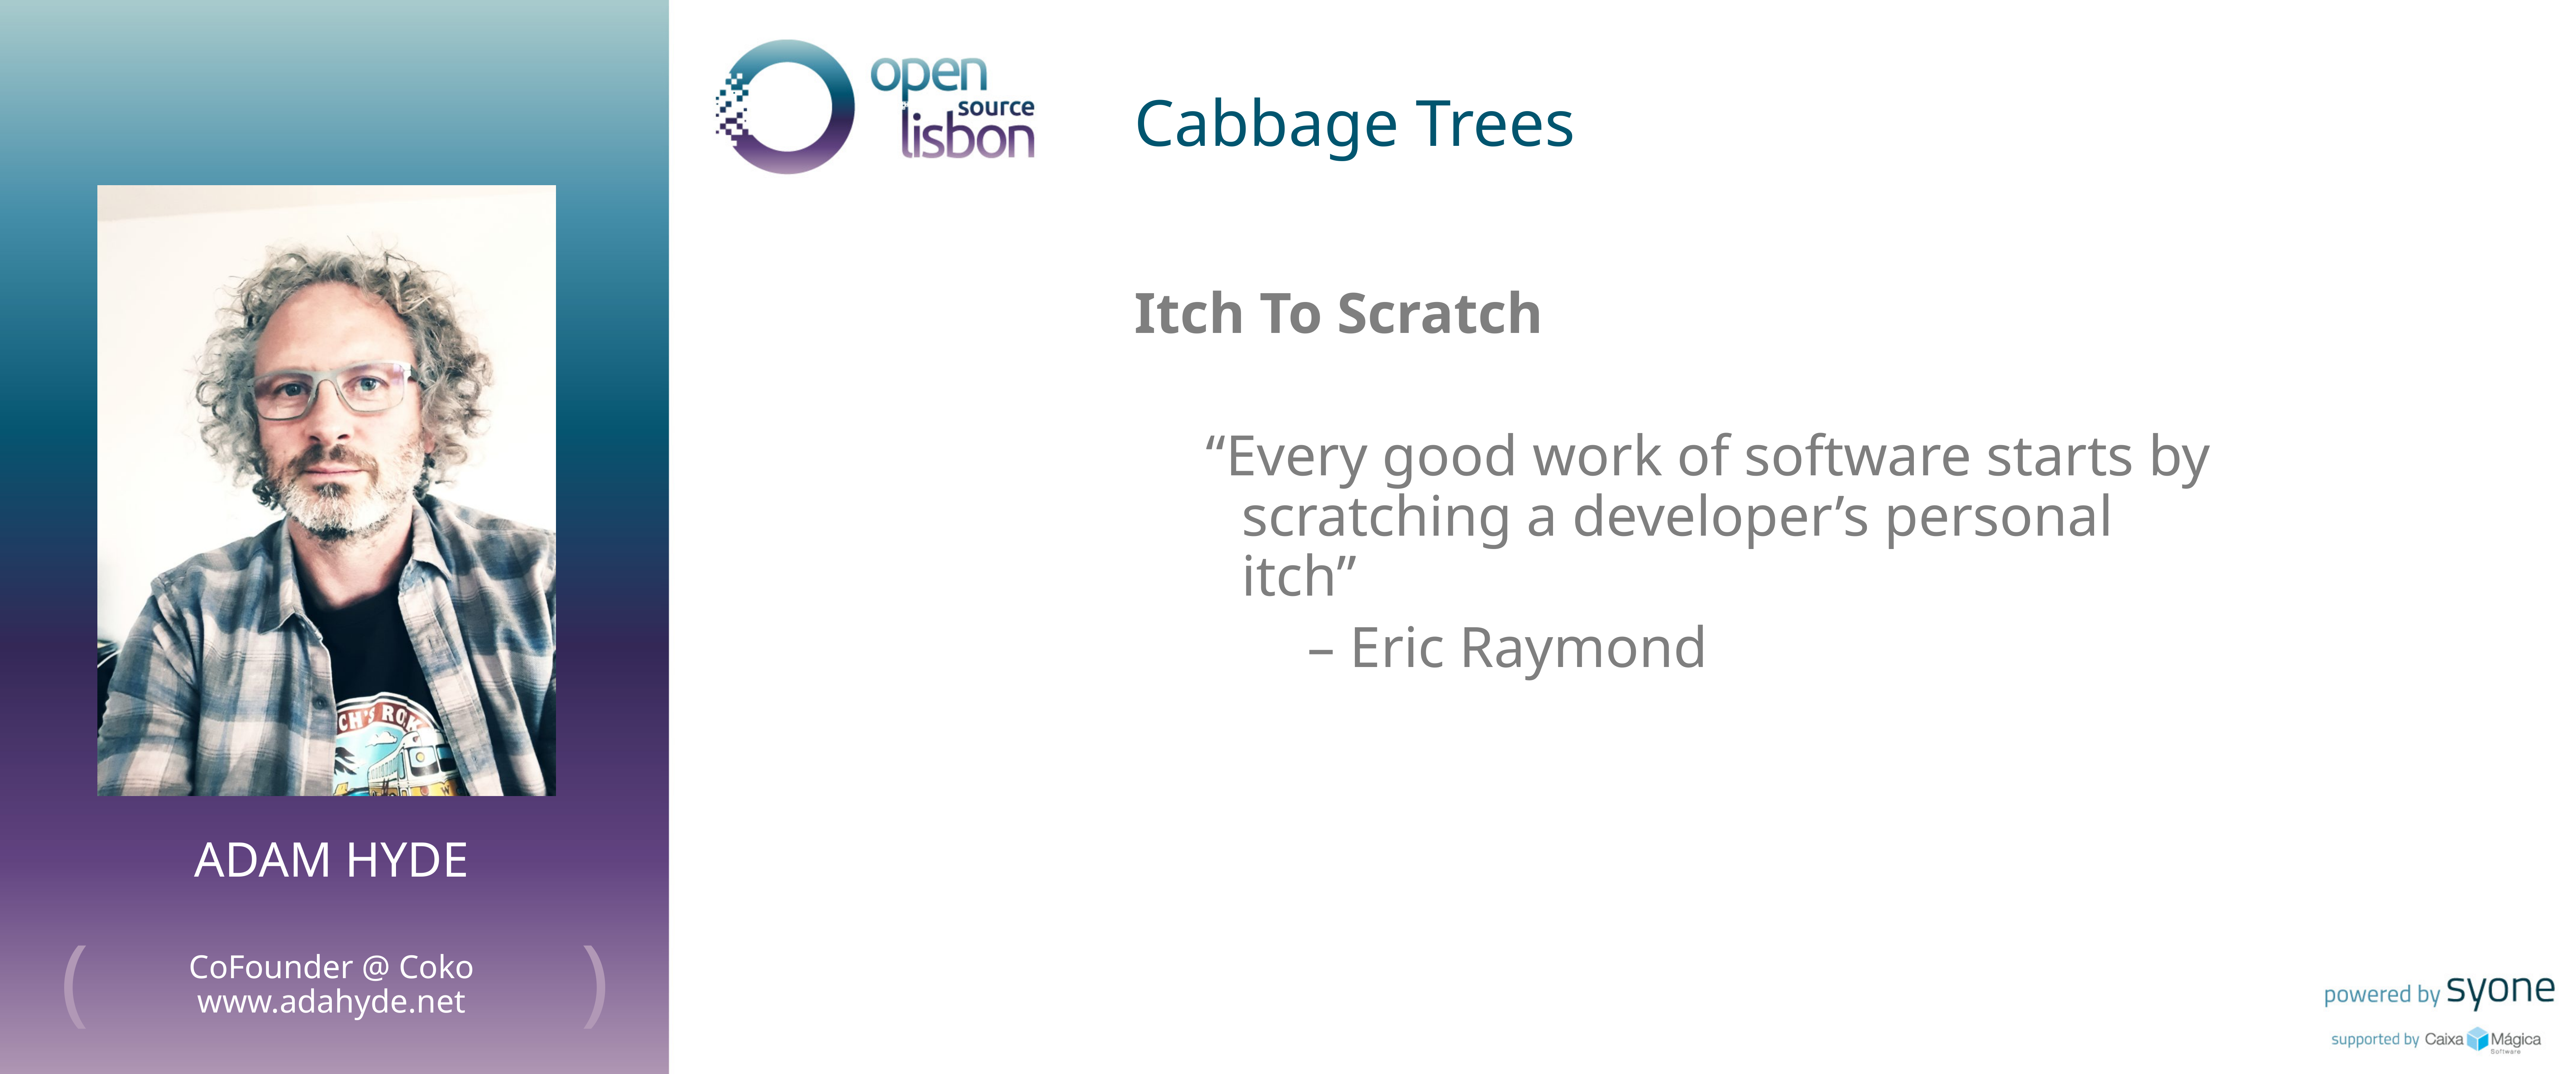

# Cabbage Trees
Itch To Scratch
“Every good work of software starts by scratching a developer’s personal itch”
 – Eric Raymond